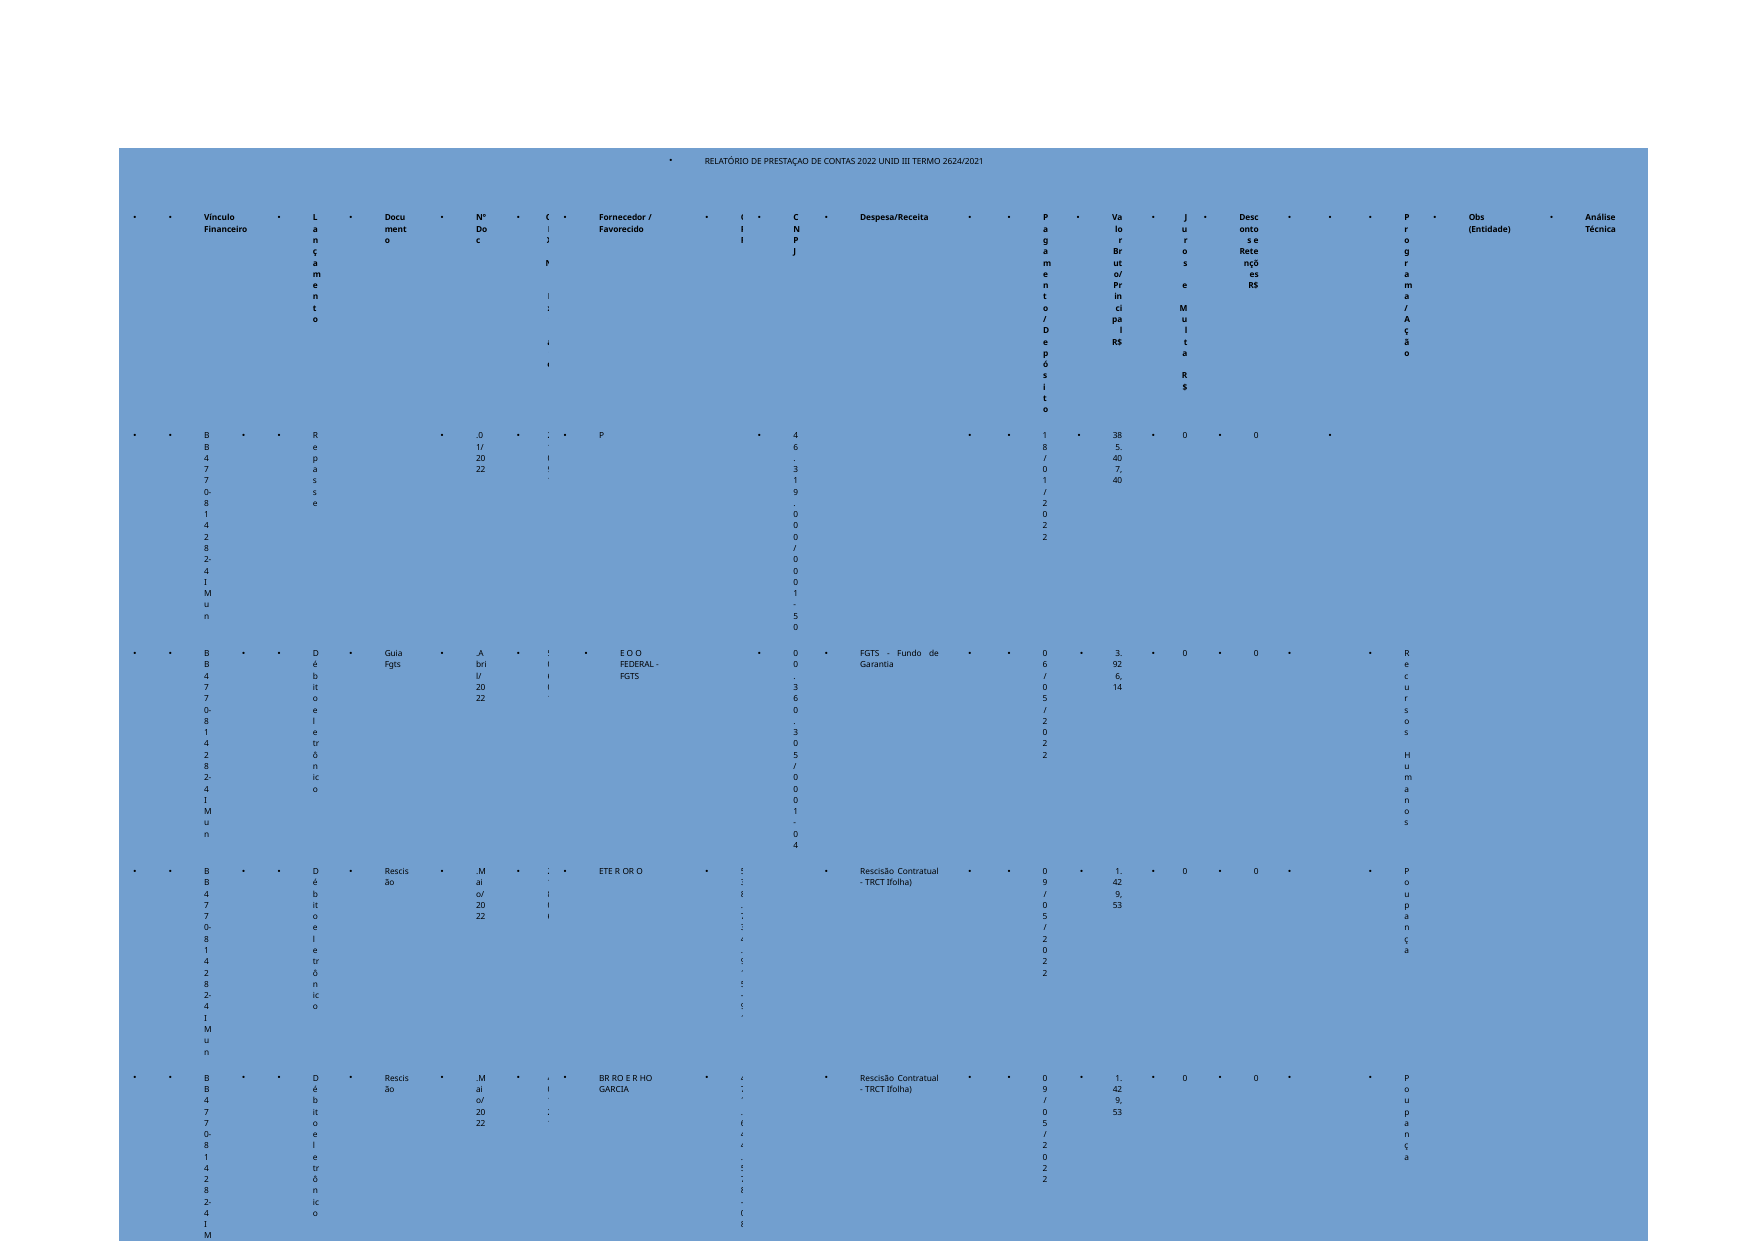

| RELATÓRIO DE PRESTAÇAO DE CONTAS 2022 UNID III TERMO 2624/2021 | | | | | | | | | | | | | | | | | | | | | |
| --- | --- | --- | --- | --- | --- | --- | --- | --- | --- | --- | --- | --- | --- | --- | --- | --- | --- | --- | --- | --- | --- |
| Autent. | Vínculo Financeiro | | Lançamento | Documento | | N° Doc | OFX N° Extrato | Fornecedor / Favorecido | CPF | CNPJ | Despesa/Receita | Emissão | Pagamento/ Depósito | Valor Bruto/Principal R$ | Juros e Multa R$ | Descontos e Retenções R$ | Líquido D R$ | Líquido C R$ | Programa/Ação | Obs (Entidade) | Análise Técnica |
| 1010904 | BB 4770-8 14282-4 IMun | pal) | Repasse | | | .01/2022 | 21091 | P | | 46.319.000/0001-50 | | 1 01 2022 | 18/01/2022 | 385.407,40 | 0 | 0 | | 385.407,40 | | | |
| 1156104 | BB 4770-8 14282-4 IMun | pal) | Débito eletrônico | Guia Fgts | | .Abril/2022 | 50601 | E O O FEDERAL - FGTS | | 00.360.305/0001-04 | FGTS - Fundo de Garantia | 06/05/2022 | 06/05/2022 | 3.926,14 | 0 | 0 | 3.926,14 | | Recursos Humanos | | |
| 1156127 | BB 4770-8 14282-4 IMun | pal) | Débito eletrônico | Rescisão | | .Maio/2022 | 21806 | ETE R OR O | 538.734.915-91 | | Rescisão Contratual - TRCT Ifolha) | 09/05/2022 | 09/05/2022 | 1.429,53 | 0 | 0 | 1.429,53 | | Poupança | | |
| 1156136 | BB 4770-8 14282-4 IMun | pal) | Débito eletrônico | Rescisão | | .Maio/2022 | 40121 | BR RO E R HO GARCIA | 471.644.578-08 | | Rescisão Contratual - TRCT Ifolha) | 09/05/2022 | 09/05/2022 | 1.429,53 | 0 | 0 | 1.429,53 | | Poupança | | |
| 1156158 | BB 4770-8 14282-4 IMun | pal) | Débito eletrônico | Rescisão | | .Maio/2022 | 46167 | E ED | 466.269.208-39 | | Rescisão Contratual - TRCT Ifolha) | 09/05/2022 | 09/05/2022 | 3.558,49 | 0 | 0 | 3.558,49 | | Poupança | | |
| 1156168 | BB 4770-8 14282-4 IMun | pal) | Débito eletrônico | Guia Fgts | | .Maio/2022 | 50901 | E O O FEDERAL - FGTS | | 00.360.305/0001-04 | GRRF/FGTS Rescisão | 09/05/2022 | 09/05/2022 | 59,88 | 0 | 0 | 59,88 | | Poupança | | |
| 1156179 | BB 4770-8 14282-4 IMun | pal) | Débito eletrônico | Guia Fgts | | .05/2022 | 50902 | E O O FEDERAL - FGTS | | 00.360.305/0001-04 | GRRF/FGTS Rescisão | 09/05/2022 | 09/05/2022 | 59,88 | 0 | 0 | 59,88 | | Poupança | | |
| 1156183 | BB 4770-8 14282-4 IMun | pal) | Débito eletrônico | Recibo | | .1479 | 50904 | SINDBENEFICENTE | | 12.403.462/0001-39 | Contribuição Sindical | 09/05/2022 | 09/05/2022 | 90 | 0 | 0 | 90 | | Recursos Humanos | | |
| 1156193 | BB 4770-8 14282-4 IMun | pal) | Débito eletrônico | Guia Fgts | | .05 | 50903 | E O O FEDERAL - FGTS | | 00.360.305/0001-04 | GRRF/FGTS Rescisão | 09/05/2022 | 09/05/2022 | 1.858,50 | 0 | 0 | 1.858,50 | | Poupança | | |
| 1156322 | BB 4770-8 14282-4 IMun | pal) | Débito eletrônico | Extrato/Tarifa | | .TARIFAS BANCARIAS | 77822 | BANCO DO BRASIi | | 90.400.888/3174-21 | Financeira | 09/05/2022 | 09/05/2022 | 11 | 0 | 0 | 11 | | Custos Indiretos | | |
| 1156336 | BB 4770-8 14282-4 IMunicipall | | Débito eletrônico | | | .391780 | | R P O O DAS O E O R DE TRANSPORTE URBANO DE P ERO DE RULHOS E REGIAO | | | Auxilio/Vale Transporte | 26/03/2022 | 10/05/2022 | | | | | | Recursos Humanos | | |
| 1156341 | BB 4770-8 14282-4 IMunicipal) | | Débito eletrônico | Nota Fiscal | | .43281 | 51001 | gasbom mario perdigão | | 14.328.581/0001-08 | Gás IGLP) | 02/05/2022 | 10/05/2022 | 940,6 | 0 | 0 | 940,6 | | Custos Indiretos | | |
| 1156345 | BB 4770-8 14282-4 IMunicipal) | | Débito eletrônico | Nota fiscal de serviços | | .214 | 51002 | B T ER O DE E 3ENHARIA LTDA | | 29.458.610/0001-15 | E g 1 d s g a a T aball o PJ | 10/05/2022 | 10/05/2022 | 595 | 0 | 0 | 595 | | Custos Indiretos | Contrato anexado conforme solicitado. | |
| 1156358 | BB 4770-8 14282-4 IMunicipal) | | Débito eletrônico | Nota fiscal de serviços | | .608398 | 51003 | R HO TE E O CACOES LTDATe | | 27.583.479/0001-92 | | 10/05/2022 | 10/05/2022 | 79,9 | 0 | 0 | 79,9 | | Custos Indiretos | | |
| 1156364 | BB 4770-8 14282-4 IMunicipal) | | Débito eletrônico | Contribuições/Doações | | .Abril/2022 | 51004 | SINDBENEFICENTE | | 12.403.462/0001-39 | t b a S d al | 10/05/2022 | 10/05/2022 | 800 | 0 | 0 | 800 | | Recursos Humanos | | |
| 1156366 | BB 4770-8 14282-4 IMunicipal) | | Débito eletrônico | Boleto | | .459840 | 51005 | PROAGIR CLUBE DE BENEFICIOS SOCIAIS | | 34.002.229/0001-87 | t b ã B 1 E ta S al | 10/05/2022 | 10/05/2022 | 273 | 0 | 0 | 273 | | Recursos Humanos | | |
| 1156373 | BB 4770-8 14282-4 IMunicipal) | | Débito eletrônico | Nota fiscal de serviços | | .302397 | 51006 | D TR DOR DE BENEFICIOS LTDA | | 19.112.659/0001-68 | Oi t l g g al ) | 10/05/2022 | 10/05/2022 | 298,2 | 0 | 0 | 298,2 | | Recursos Humanos | | |
| 1156379 | BB 4770-8 14282-4 IMunicipal) | | Débito eletrônico | Guia Iss | | .04/2022 | 51101 | P | | 46.319.000/0001-50 | | 11/05/2022 | 11/05/2022 | 83 | 0 | 0 | 83 | | Custos Indiretos | | |
| 1156387 | BB 4770-8 14282-4 IMunicipal) | | Débito eletrônico | Darf | | .Abril/2022 | 51201 | Secretaria da Receita Federal | | 00.394.460/0058-87 | IRRF s/ Aluguel PI | 12/05/2022 | 12/05/2022 | 376,37 | 0 | 0 | 376,37 | | Locação | | |
| 1156393 | BB 4770-8 14282-4 IMunicipal) | | Débito eletrônico | Guia outras | | .05/12 | 51202 | P | | 46.319.000/0001-50 | ip t P d al T t al U ba | 12/05/2022 | 12/05/2022 | 815,13 | 0 | 0 | 815,13 | | Locação | | |
| | BB 4770-8 14282-4 IMunicipal) | | | | | | | O OPO TO O E ONSERTOS DE REL OGIOS DE PONTO L TDA | | c\_\_\_\_\_\_, | .. . ....... ! r | 13/05/2022 | 13/05/2022 | 808 | | | 800 . | | 7..0,00,08.-o.oo | | |
| 1156406 | BB 4770-8 14282-4 IMunicipal) | | Débito eletrônico | Nota fiscal de serviços | | .39758 | 51601 | HO EQ P E TO C/ INCENDIO LTDA | | 54.372.222/0001-64 | Ma t ã da U dad E la P | 16/05/2022 | 16/05/2022 | 482 | 0 | 0 | 482 | | Custos Indiretos | | |
| 1156409 | BB 4770-8 14282-4 IMunicipal) | | Débito eletrônico | Nota Fiscal | | .2181 | 28433 | RO TO O R PZ | | 14.924.312/0001-04 | Materiais de Limpeza | 18/05/2022 | 18/05/2022 | 5.336,86 | 0 | 0 | 5.336,86 | | Custos Indiretos | | |
| 1156416 | BB 4770-8 14282-4 IMunicipal) | | Débito eletrônico | Rescisão | | .Maio/2022 | 40285 | DANIEL E BAPTISTA DA SIL VA | 419.017.938-85 | | R ã t at al TR T f lla | 19/05/2022 | 19/05/2022 | 1.966,82 | 0 | 0 | 1.966,82 | | Poupança | | |
| 1156421 | BB 4770-8 14282-4 IMunicipal) | | Débito eletrônico | Guia Fgts | | .Maio/2022 | 51901 | E O O FEDERAL - FGTS | | 00.360.305/0001-04 | GRRF/FGTS Rescisão | 19/05/2022 | 19/05/2022 | 110,32 | 0 | 0 | 110,32 | | Poupança | | |
| 1156425 | BB 4770-8 14282-4 IMunicipal) | | Débito eletrônico | Recibo | | .1502 | 51902 | SINDBENEFICENTE | | 12.403.462/0001-39 | Contribuição Sindical | 19/05/2022 | 19/05/2022 | 30 | 0 | 0 | 30 | | Recursos Humanos | | |
| 1156500 | BB 4770-8 14282-4 IMunicipal) | | Débito eletrônico | Darf | | .Abril/2022 | 51903 | Secretaria da Receita Federal | | 00.394.460/0058-87 | IRRF s/ Proventos | 19/05/2022 | 19/05/2022 | 367,9 | 0 | 0 | 367,9 | | Recursos Humanos | | |
| 1156503 | BB 4770-8 14282-4 IMunicipal) | | Débito eletrônico | Guia Inss | | .Abril/2022 | 25614 | Secretaria da Receita Federal | | 00.394.460/0058-87 | Nu Pat al Eip gad | 20/05/2022 | 20/05/2022 | 16.185,51 | 0 | 0 | 16.185,51 | | Recursos Humanos | | |
| 1156507 | BB 4770-8 14282-4 IMunicipal) | | Débito eletrônico | Extrato/Tarifa | | .tarifas bancarias | 188505 | BANCO DO BRASIL | | 90.400.888/3174-21 | Financeira | 19/05/2022 | 19/05/2022 | 11 | 0 | 0 | 11 | | Custos Indiretos | | |
| 1156541 | BB 4770-8 14282-4 IMunicipal) | | Débito eletrônico | Nota fiscal de serviços | | .2638849 | 52301 | R HO TE E O CACOES LTDATe | | 27.583.479/0001-92 | | 23/05/2022 | 23/05/2022 | 39,9 | 0 | 0 | 39,9 | | Custos Indiretos | | |
| 1156566 | BB 4770-8 14282-4 IMunicipal) | | Débito eletrônico | Darf | | .Abril/2022 | 52302 | Secretaria da Receita Federal | | 00.394.460/0058-87 | PIS s/ Salários | 23/05/2022 | 23/05/2022 | 467,13 | 0 | 0 | 467,13 | | Recursos Humanos | | |
| 1156575 | BB 4770-8 14282-4 IMunicipal) | | Débito eletrônico | | | .409961 | | R P O O DAS O E O R DE TRANSPORTE URBANO DE P ERO DE RULHOS E REGIAO | | | Od t l g gad) | 26/05/2022 | 26/05/2022 | | | | | | Recursos Humanos | | |
| 1156589 | BB 4770-8 14282-4 IMunicipal) | | Débito eletrônico | Nota fiscal de serviços | | .516015 | 52602 | sodexo pass do Brasil serviços e comercio SA | | 69.034.668/0001-56 | V al Al 1 ta ã R f ã ip gados) | 26/05/2022 | 26/05/2022 | 2.900,00 | 0 | 0 | 2.900,00 | | Recursos Humanos | | |
| 1156595 | BB 4770-8 14282-4 IMunicipal) | | Débito eletrônico | Nota fiscal de serviços | | .2242 | 52701 | T E T E OR O TABIL LTDA | | 10.985.260/0001-17 | | 24/05/2022 | 27/05/2022 | 1.856,00 | 0 | 0 | 1.856,00 | | Custos Indiretos | | |
| 1156596 | BB 4770-8 14282-4 IMunicipal) | | Débito eletrônico | Nota fiscal de serviços | | .493 | 52702 | | | 07.443.672/0001-10 | Ma t ã d B da U dad E olar PJ | 27/05/2022 | 27/05/2022 | 3.345,00 | 0 | 0 | 3.345,00 | | Custos Indiretos | | |
| 1156599 | BB 4770-8 14282-4 IMunicipal) | | Débito eletrônico | Guia outras | | .TAXA AMBIENTAL | 52703 | P | | 46.319.000/0001-50 | Taxas Municipais | 27/05/2022 | 27/05/2022 | 159,36 | 0 | 0 | 159,36 | | Custos Indiretos | | |
| 1156602 | BB 4770-8 14282-4 IMunicipal) | | Débito eletrônico | Extrato/Tarifa | | .TARIFAS BANCARIAS | 249555 | BANCO DO BRASI | | 90.400.888/3174-21 | Financeira | 27/05/2022 | 27/05/2022 | 11 | 0 | 0 | 11 | | Custos Indiretos | | |
| 1156610 | BB 4770-8 14282-4 IMunicipal) | | Débito eletrônico | Recibo | | .05/2022 | 53001 | Adelia Garcia Martins da Silva | 279.480.508-84 | | L a ã d 1 lPF | 30/05/2022 | 30/05/2022 | 4.123,63 | 0 | 0 | 4.123,63 | | Custos Indiretos | | |
| 1156614 | BB 4770-8 14282-4 IMunicipal) | | Débito eletrônico | Extrato/Tarifa | | .TARIFA | | BANCO DO BRASI | | 9 4 1 4 21 | Financeira | 30/05/2022 | 30/05/2022 | 11 | 0 | 0 | 11 | | Custos Indiretos | | |
| 1156620 | BB 4770-8 14282-4 IMunicipal) | | Débito eletrônico | Hole | e | .Maio/2022 | 40935 | BR FR O | 466.219.428-85 | | Professor Ia) I Ifolha) | 31/05/2022 | 31/05/2022 | 2.109,51 | 0 | 0 | 2.109,51 | | Recursos Humanos | | Folha de MAIO |
| 1156624 | BB 4770-8 14282-4 IMunicipal) | | Débito eletrônico | Hole | e | .Maio/2022 | 40935 | R TH E D SILVA SANTANA | 080.076.854-05 | | Assistente Administrativo Ifolha) | 31/05/2022 | 31/05/2022 | 1.797,46 | 0 | 0 | 1.797,46 | | Recursos Humanos | | |
| 1156626 | BB 4770-8 14282-4 IMunicipal) | | Débito eletrônico | Holer | e | .Maio/2022 | 40935 | D E DE DE O A | 392.430.818-70 | | Professor Ia) I Ifolha) | 31/05/2022 | 31/05/2022 | 1.956,38 | 0 | 0 | 1.956,38 | | Recursos Humanos | | |
| 1156628 | BB 4770-8 14282-4 IMunicipal) | | Débito eletrônico | Holer | e | .MAIO | 40935 | F B ERO RO H | 328.609.458-73 | | Professor Ia) I Ifolha) | 31/05/2022 | 31/05/2022 | 2.109,51 | 0 | 0 | 2.109,51 | | Recursos Humanos | | |
| 1156630 | BB 4770-8 14282-4 IMunicipal) | | Débito eletrônico | Holer | e | .MAIO | 40935 | F B Q R O D A | 377.792.128-90 | | Diretor Ifolha) | 31/05/2022 | 31/05/2022 | 5.149,44 | 0 | 0 | 5.149,44 | | Recursos Humanos | | |
| 1156635 | BB 4770-8 14282-4 IMunicipal) | | Débito eletrônico | Holer | e | .Maio/2022 | 40935 | FB E O DOS SANTOS | 423.559.788-40 | | Professor Ia) I Ifolha) | 31/05/2022 | 31/05/2022 | 2.109,51 | 0 | 0 | 2.109,51 | | Recursos Humanos | | |
| 1156641 | BB 4770-8 14282-4 IMunicipal) | | Débito eletrônico | Holer | e | .Maio/2022 | 40935 | Q E E O RE LHÃES | 335.896.028-56 | | Auxiliar de Cozinha Ifolha) | 31/05/2022 | 31/05/2022 | 1.365,12 | 0 | 0 | 1.365,12 | | Recursos Humanos | | |
| 1156645 | BB 4770-8 14282-4 IMunicipal) | | Débito eletrônico | Holer | e | .Maio/2022 | 40935 | E DE RODR ES | 408.562.468-75 | | Professor Ia) I Ifolha) | 31/05/2022 | 31/05/2022 | 1.986,01 | 0 | 0 | 1.986,01 | | Recursos Humanos | | |
| 1156647 | BB 4770-8 14282-4 IMunicipal) | | Débito eletrônico | Holer | e | .MAIO/ | 40935 | E ER PO TRO ERI | 388.700.928-28 | | Coordenador Pedagógico Ifolha) | 31/05/2022 | 31/05/2022 | 2.303,38 | 0 | 0 | 2.303,38 | | Recursos Humanos | | |
| 1156650 | BB 4770-8 14282-4 IMunicipal) | | Débito eletrônico | Holer | e | .Maio/2022 | 40935 | E RR DE ARAUJO | 334.633.908-41 | | Professor Ia) I Ifolha) | 31/05/2022 | 31/05/2022 | 2.109,51 | 0 | 0 | 2.109,51 | | Recursos Humanos | | |
| 1156656 | BB 4770-8 14282-4 IMunicipal) | | Débito eletrônico | Holer | e | .Maio/2022 | 40935 | R O D | 465.571.368-28 | | Professor Ia) I Ifolha) | 31/05/2022 | 31/05/2022 | 1.412,34 | 0 | 0 | 1.412,34 | | Recursos Humanos | | |
| 1156658 | BB 4770-8 14282-4 IMunicipal) | | Débito eletrônico | Holer | e | .Maio/2022 | 40935 | E B iza | 040.566.965-86 | | CozinheiroIa) Ifolha) | 31/05/2022 | 31/05/2022 | 1.534,33 | 0 | 0 | 1.534,33 | | Recursos Humanos | | |
| 1156659 | BB 4770-8 14282-4 IMunicipal) | | Débito eletrônico | Holer | e | .MAIO/2 | 40935 | RT OPE RODR E | 908.150.844-04 | | Auxiliar de Limpeza Ifolha) | 31/05/2022 | 31/05/2022 | 1.084,03 | 0 | 0 | 1.084,03 | | Recursos Humanos | | |
| 1156661 | BB 4770-8 14282-4 IMunicipal) | | Débito eletrônico | Holer | e | .Maio/2022 | 40935 | R E DE O | 464.018.508-17 | | Professor Ia) I Ifolha) | 31/05/2022 | 31/05/2022 | 1.986,01 | 0 | 0 | 1.986,01 | | Recursos Humanos | | |
| 1156662 | BB 4770-8 14282-4 IMunicipal) | | Débito eletrônico | Holer | e | .Maio/2022 | 40935 | DR FE DO TOS | 245.621.848-50 | | Professor Ia) I Ifolha) | 31/05/2022 | 31/05/2022 | 2.109,51 | 0 | 0 | 2.109,51 | | Recursos Humanos | | |
| 1156669 | BB 4770-8 14282-4 IMunicipal) | | Débito eletrônico | Holer | e | .Maio/2022 | 40935 | EDO E TO FERREIRA | 447.358.958-76 | | Auxiliar de Limpeza Ifolha) | 31/05/2022 | 31/05/2022 | 1.084,03 | 0 | 0 | 1.084,03 | | Recursos Humanos | | |
| 1156672 | BB 4770-8 14282-4 IMunicipal) | | Débito eletrônico | Holer | e | .Maio/2022 | 40935 | Tatiane Ferreira dos Santos | 336.422.438-27 | | Professor Ia) I Ifolha) | 31/05/2022 | 31/05/2022 | 2.109,51 | 0 | 0 | 2.109,51 | | Recursos Humanos | | |
| 1156675 | BB 4770-8 14282-4 IMunicipal) | | Débito eletrônico | Holer | e | .maio | 40935 | E R BE RO HER JDES DOS SANTO | 298.800.078-67 | | Professor Ia) I Ifolha) | 31/05/2022 | 31/05/2022 | 2.109,51 | 0 | 0 | 2.109,51 | | Recursos Humanos | | |
| 1156676 | BB 4770-8 14282-4 IMunicipal) | | Débito eletrônico | Holer | e | .Maio/2022 | 40935 | D TO TENORIO | 336.608.458-84 | | Professor Ia) I Ifolha) | 31/05/2022 | 31/05/2022 | 2.079,40 | 0 | 0 | 2.079,40 | | Recursos Humanos | | |
| 1156678 | BB 4770-8 14282-4 IMunicipal) | | Débito eletrônico | Holer | e | .Maio/2022 | 40935 | ERO B O FETO A | 346.500.288-17 | | Professor Ia) I Ifolha) | 31/05/2022 | 31/05/2022 | 2.109,51 | 0 | 0 | 2.109,51 | | Recursos Humanos | | |
| 1156688 | BB 4770-8 14282-4 IMunicipal) | | Repasse | | | .REPASSE MAIO | 205848 | P | | 46.319.000/0001-50 | | 06/05/2022 | 06/05/2022 | 9.103,67 | 0 | 0 | | 9.103,67 | | | |
| 1156692 | BB 4770-8 14282-4 IMunicipal) | | Repasse | | | .REPASSE MAIO | 32919 | P | | 46.319.000/0001-50 | | 09/05/2022 | 09/05/2022 | 127.451,41 | 0 | 0 | | 127.451,41 | | | |
| 1156694 | BB 4770-8 14282-4 IMunicipal) | | Repasse | | | .REPASSE MAIO | 79265 | P | | 46.319.000/0001-50 | | 27/05/2022 | 27/05/2022 | 5.315,13 | 0 | 0 | | 5.315,13 | | | |
| 117^081 | BB 4770-8 14282-4 IMunicipal) | | Débito eletrônico | P,h,r, | | .Maio/2022 | | DE E E TO B GO DO ESTADO DE | | 43.776.517/0001-80 | Água e Esgoto | 01/06/2022 | 01/06/2022 | 1 087 80 | 0 | 0 | 1 087 80 | | Custos Indiretos | | |
| 1175990 | BB 4770-8 14282-4 IMunicipal) | | Débito eletrônico | Fatura | | .Maio/2022 | 60102 | EDP SAO PAULO DISTRIBUI CAO DE ENERGIA S.A. | | 02.302.100/0001-06 | Energia Elétrica | 01/06/2022 | 01/06/2022 | 866,59 | 0 | 0 | 866,59 | | Custos Indiretos | | |
| 1175994 | BB 4770-8 14282-4 IMunicipal) | | Débito eletrônico | Guia Fgts | | .05/2022 | 60701 | CAIXA ECONOMICA FEDERAL - FGTS | | 00.360.305/0001-04 | FGTS - Fundo de Garantia | 07/06/2022 | 07/06/2022 | 3.900,34 | 0 | 0 | 3.900,34 | | Recursos Humanos | | |
| 1175999 | BB 4770-8 14282-4 IMunicipal) | | Débito eletrônico | Nota fiscal de serviços | | .257 | 61001 | BANTINI SERVICOS DE ENGENHARIA LTDA | | 29.458.610/0001-15 | Eg! d s g a a T abalh o PJ | 06/06/2022 | 10/06/2022 | 595 | 0 | 0 | 595 | | Custos Indiretos | solicitado. | |
| 1176007 | BB 4770-8 14282-4 IMunicipal) | | Débito eletrônico | Fatura | | .644084 | 61002 | GUARULHOS TELECOMUNICACOES LTDATe | | 27.583.479/0001-92 | | 10/06/2022 | 10/06/2022 | 79,9 | 0 | 0 | 79,9 | | Custos Indiretos | | |
| 1176015 | BB 4770-8 14282-4 IMunicipal) | | Débito eletrônico | Boleto | | .475315 | 61003 | PROAGIR CLUBE DE BENEFICIOS SOCIAIS | | 34.002.229/0001-87 | t b ã B 1 E ta S al | 03/06/2022 | 10/06/2022 | 325 | 0 | 0 | 325 | | Recursos Humanos | | |
| 1176021 | BB 4770-8 14282-4 IMunicipal) | | Débito eletrônico | Nota fiscal de serviços | | .306474 | 61004 | WIN-ADMINISTRADORA DE BENEFICIOS LTDA | | 19.112.659/0001-68 | Od t l g gad) | 02/06/2022 | 10/06/2022 | 301,14 | 0 | 0 | 301,14 | | Recursos Humanos | | |
| 1176032 | BB 4770-8 14282-4 IMunicipal) | | Débito eletrônico | Contribuições/Doações | | .Maio/2022 | 61301 | SINDBENEFICENTE | | 12.403.462/0001-39 | t b ã S d al | 08/06/2022 | 13/06/2022 | 960 | 0 | 0 | 960 | | Recursos Humanos | | |
| 1176054 | BB 4770-8 14282-4 IMunicipal) | | Débito eletrônico | Nota Fiscal | | .2203 | 28433 | MARCOS ANTONIO LIRA PAZ | | 14.924.312/0001-04 | Materiais de Limpeza | 15/06/2022 | 15/06/2022 | 6.546,81 | 0 | 0 | 6.546,81 | | Custos Indiretos | | |
| 1176184 | BB 4770-8 14282-4 IMunicipal) | | Débito eletrônico | Guia Inss | | .05/2022 | 25614 | Secretaria da Receita Federal | | 00.394.460/0058-87 | Nu Pat al Emp gad | 20/06/2022 | 20/06/2022 | 17.044,37 | 0 | 0 | 17.044,37 | | Recursos Humanos | Transferência para pagamento de INSS | ANEXAR DARF. |
| 1176713 | BB 4770-8 14282-4 IMunicipal) | | Débito eletrônico | Darf | | .05/2022 | 62001 | Secretaria da Receita Federal | | 00.394.460/0058-87 | IRRF s/ Proventos | 20/06/2022 | 20/06/2022 | 1.100,98 | 0 | 0 | 1.100,98 | | Recursos Humanos | | |
| 1176718 | BB 4770-8 14282-4 IMunicipal) | | Débito eletrônico | Guia Inss | | .Maio/2022 | 610101 | Secretaria da Receita Federal | | u44o c | | 20/06/2022 | 20/06/2022 | 376 37 | 0 | 0 | 176 17 | | Custos Indiretos | | .- MUDAR FORNECEDOR PARA RECEITA FEDERAL. |
| 1176719 | BB 4770-8 14282-4 IMunicipal) | | Débito eletrônico | Fatura | | .05/2022 | 62003 | GUARULHOS TELECOMUNICACOES LTDATe | | 27.583.479/0001-92 | | 20/06/2022 | 20/06/2022 | 39,9 | 0 | 0 | 39,9 | | Custos Indiretos | | |
| 1176725 | BB 4770-8 14282-4 IMunicipal) | | Débito eletrônico | Guia outras | | .6/12 | 62401 | Prefeitura de Guarulhos | | 46.319.000/0001-50 | mp t P d al T t al U ba | 24/06/2022 | 24/06/2022 | 815,13 | 0 | 0 | 815,13 | | Locação | | |
| 1176742 | BB 4770-8 14282-4 IMunicipal) | | Débito eletrônico | Darf | | .05/2022 | 62402 | Secretaria da Receita Federal | | 00.394.460/0058-87 | PIS s/ Salários | 24/06/2022 | 24/06/2022 | 499,2 | 0 | 0 | 499,2 | | Recursos Humanos | | |
| 1176752 | BB 4770-8 14282-4 IMunicipal) | | Débito eletrônico | Nota Fiscal | | .44359 | 62701 | gasbom mario perdigão | | 14.328.581/0001-08 | Gás IGLP) | 27/06/2022 | 27/06/2022 | 940,6 | 0 | 0 | 940,6 | | Custos Indiretos | | |
| 1176763 | BB 4770-8 14282-4 IMunicipal) | | Débito eletrônico | Nota fiscal de serviços | | .779354 | 62903 | sodexo pass do Brasil serviços e comercio SA | | 69.034.668/0001-56 | Vale Alimentação/Refeição Iempregados) | 29/06/2022 | 29/06/2022 | 4.235,00 | 0 | 0 | 4.235,00 | | Recursos Humanos | | |